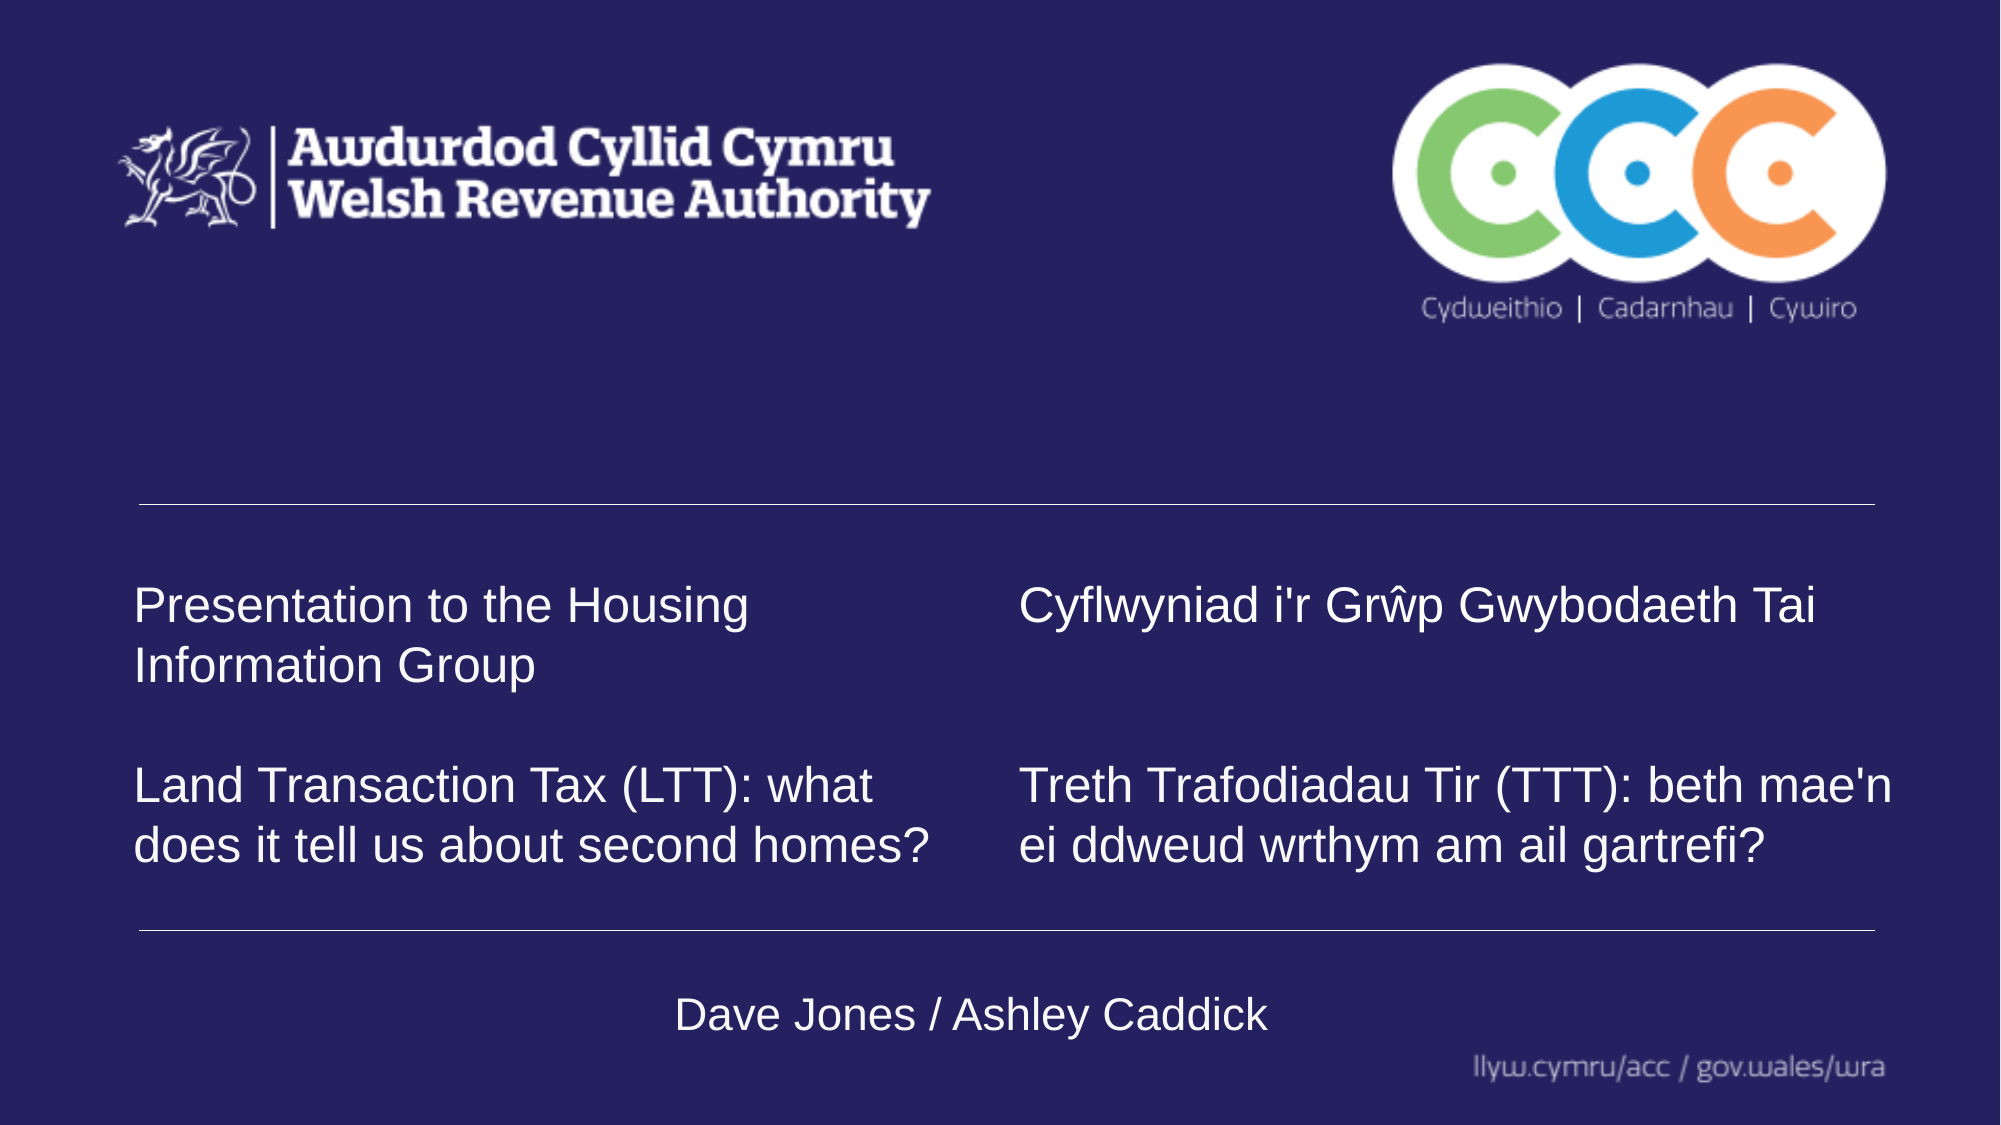

Presentation to the Housing Information Group
Land Transaction Tax (LTT): what does it tell us about second homes?
Cyflwyniad i'r Grŵp Gwybodaeth Tai
Treth Trafodiadau Tir (TTT): beth mae'n ei ddweud wrthym am ail gartrefi?
Dave Jones / Ashley Caddick